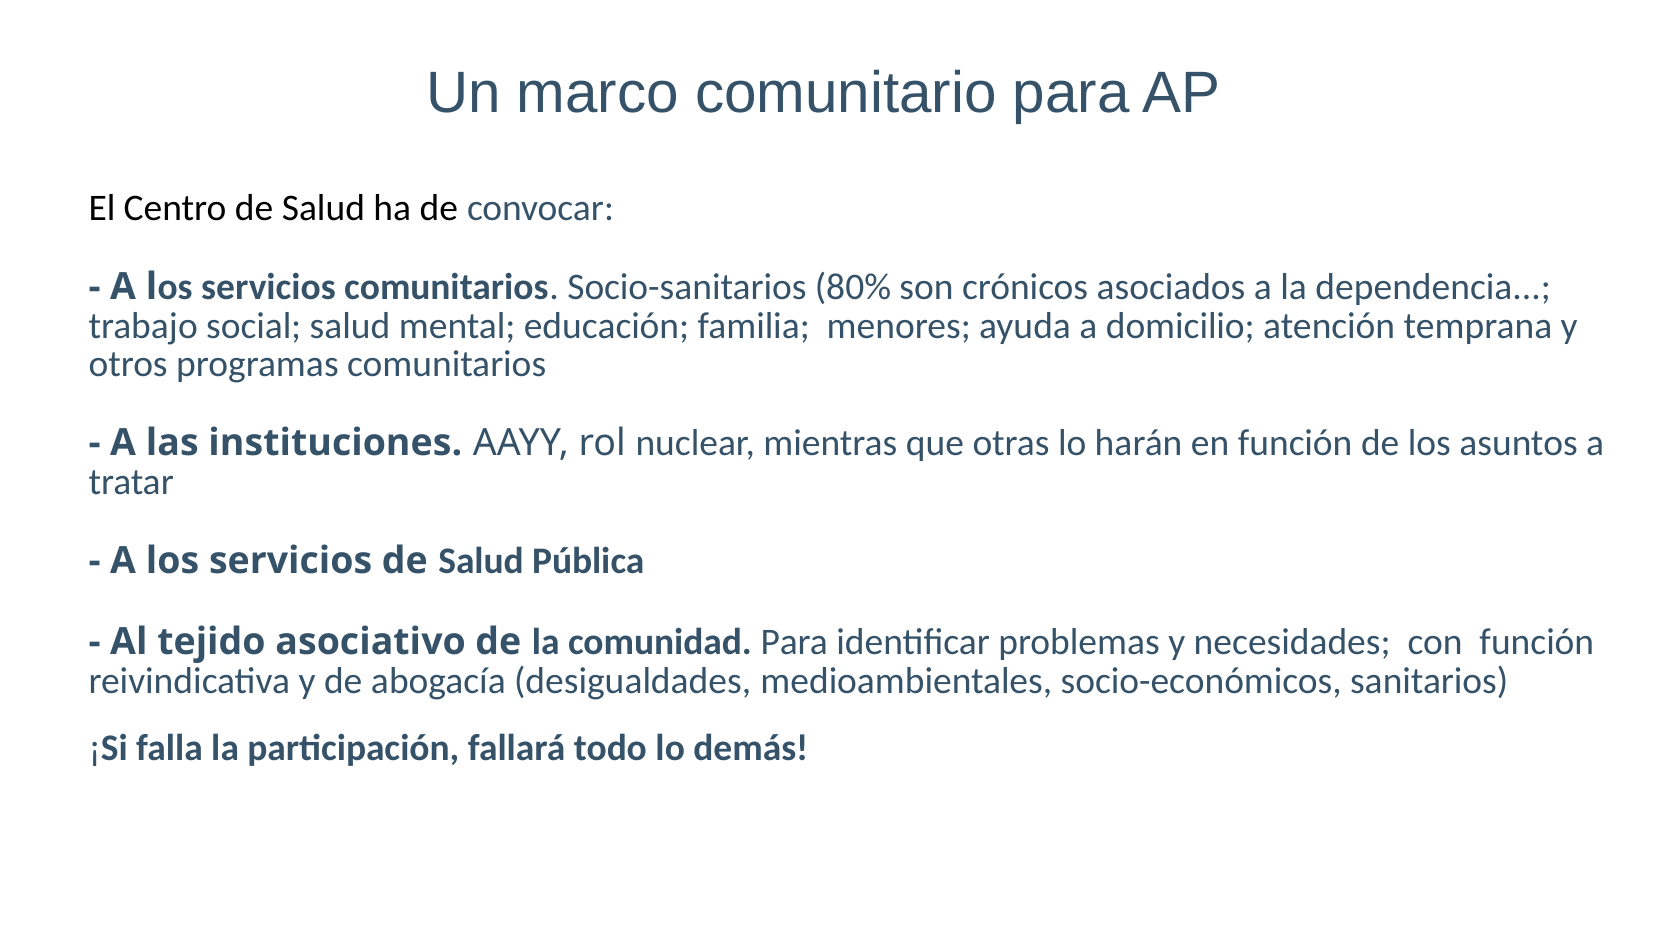

# Un marco comunitario para AP
El Centro de Salud ha de convocar:
- A los servicios comunitarios. Socio-sanitarios (80% son crónicos asociados a la dependencia...; trabajo social; salud mental; educación; familia; menores; ayuda a domicilio; atención temprana y otros programas comunitarios
- A las instituciones. AAYY, rol nuclear, mientras que otras lo harán en función de los asuntos a tratar
- A los servicios de Salud Pública
- Al tejido asociativo de la comunidad. Para identificar problemas y necesidades; con función reivindicativa y de abogacía (desigualdades, medioambientales, socio-económicos, sanitarios)
¡Si falla la participación, fallará todo lo demás!